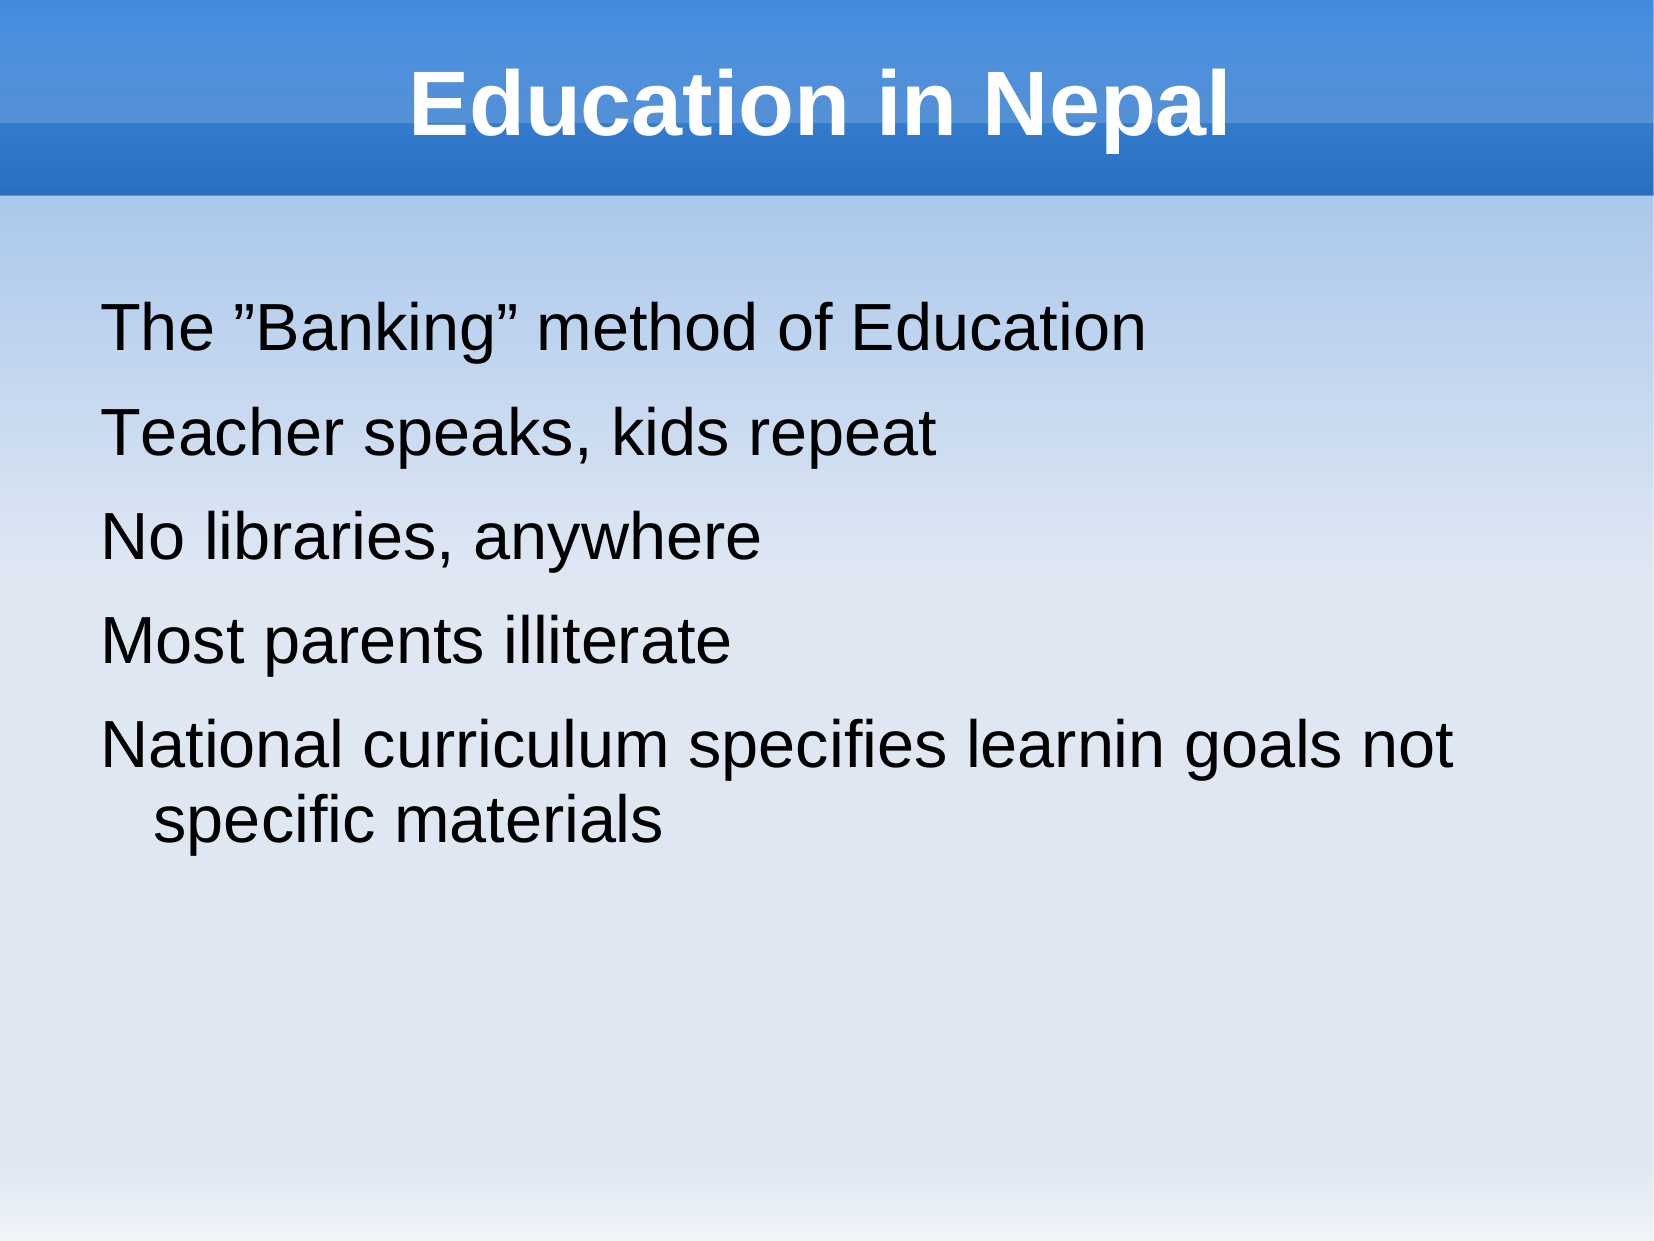

# Education in Nepal
The ”Banking” method of Education
Teacher speaks, kids repeat
No libraries, anywhere
Most parents illiterate
National curriculum specifies learnin goals not specific materials